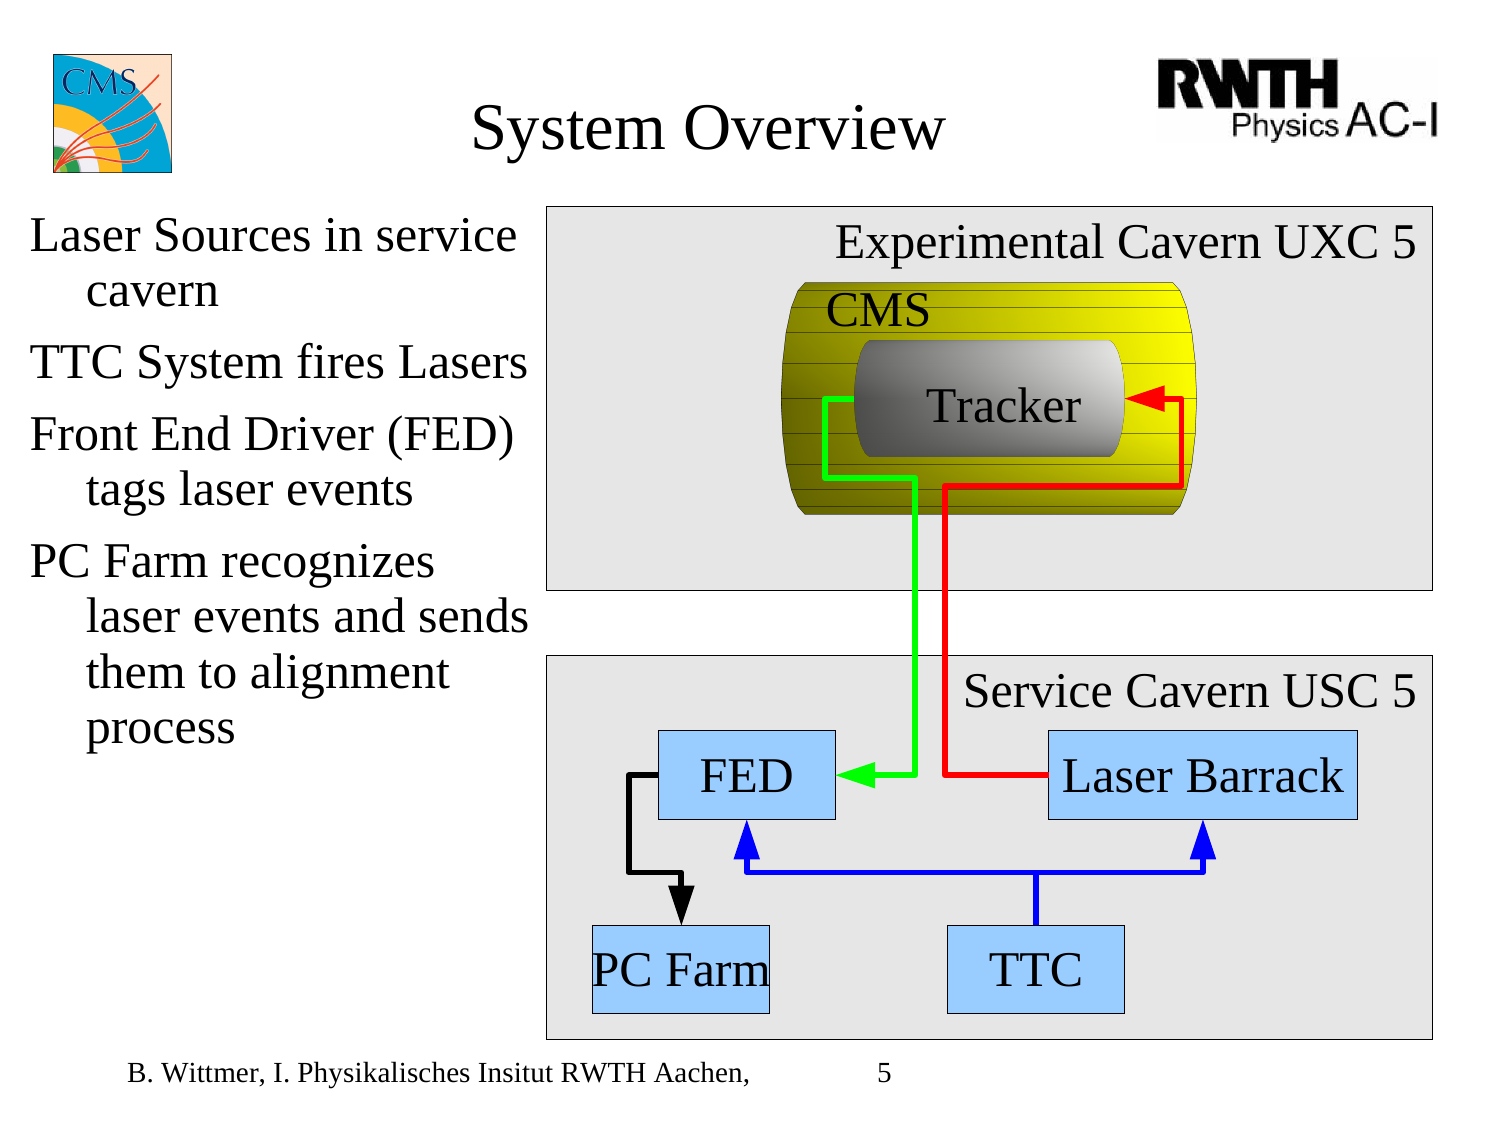

# System Overview
Laser Sources in service cavern
TTC System fires Lasers
Front End Driver (FED) tags laser events
PC Farm recognizes laser events and sends them to alignment process
Experimental Cavern UXC 5
CMS
Tracker
Service Cavern USC 5
FED
Laser Barrack
PC Farm
TTC